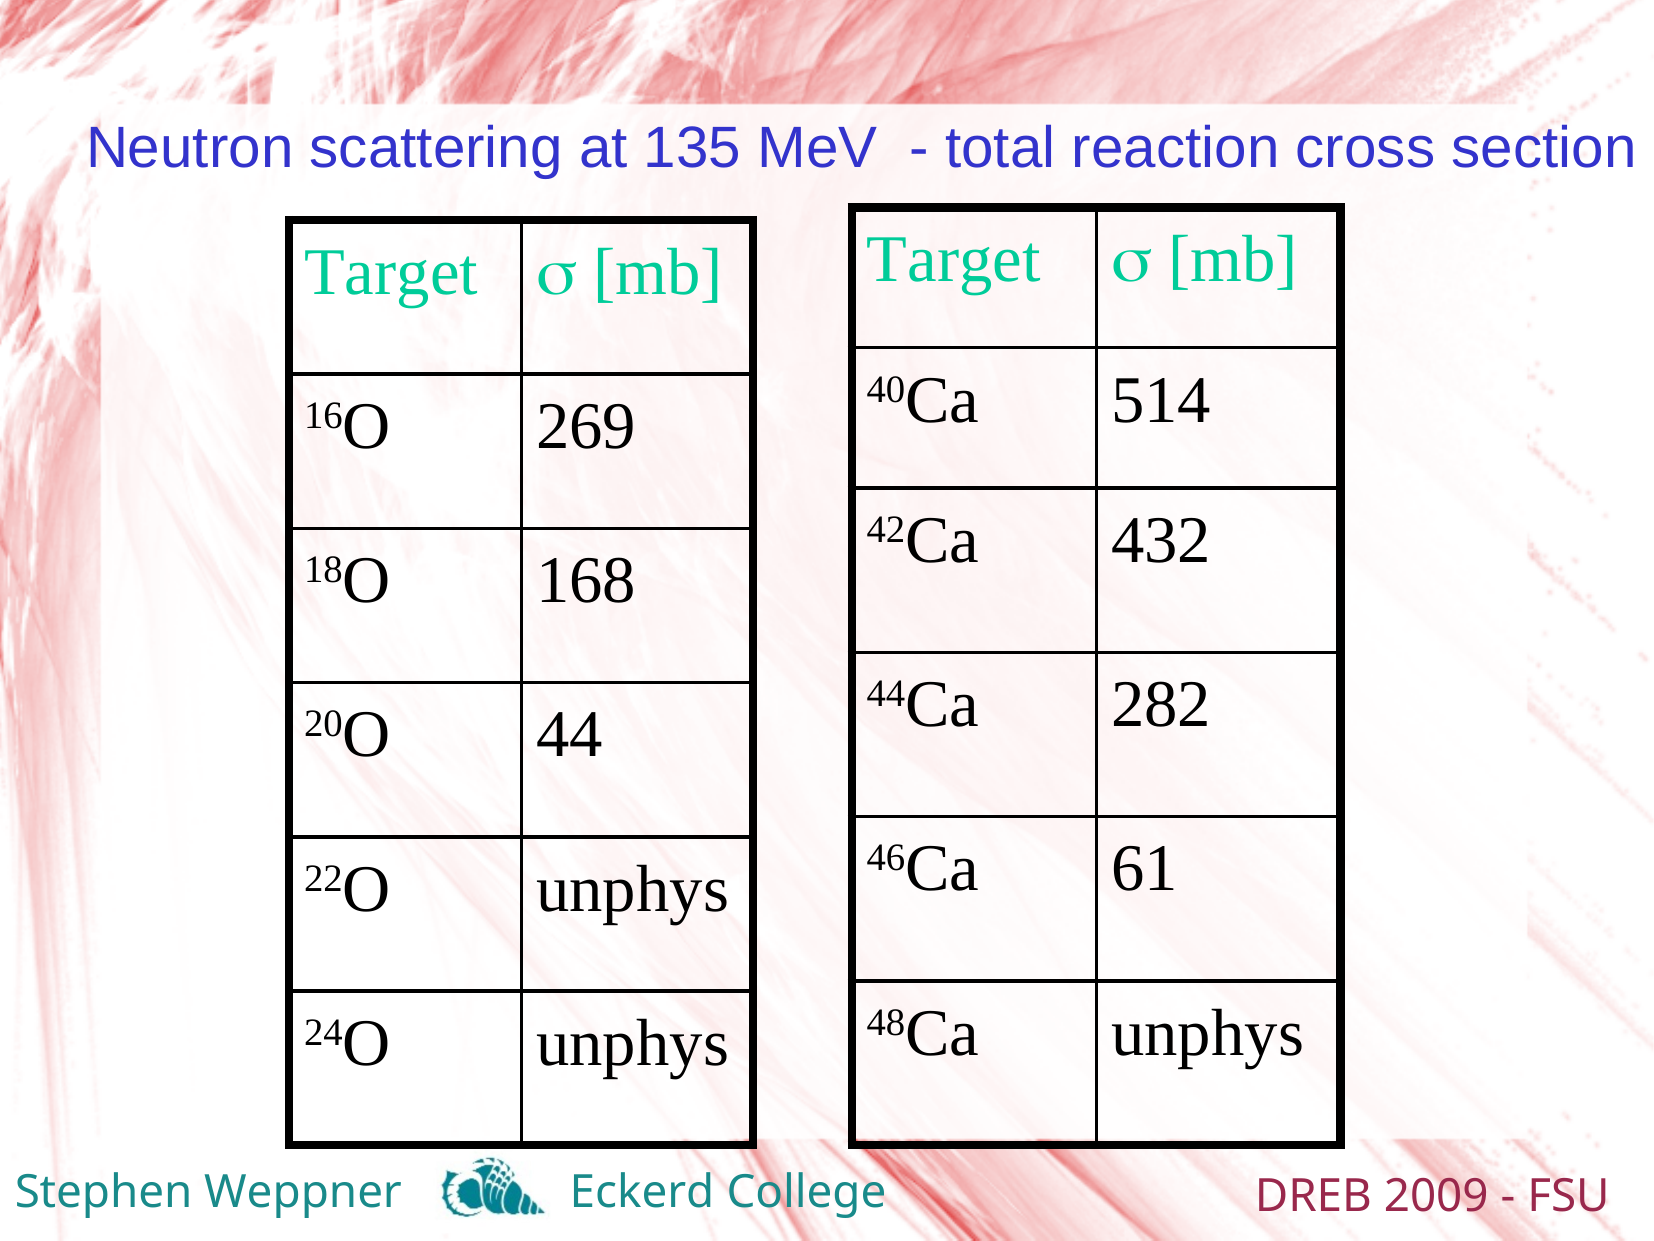

Neutron scattering at 135 MeV - total reaction cross section
| Target |  [mb] |
| --- | --- |
| 40Ca | 514 |
| 42Ca | 432 |
| 44Ca | 282 |
| 46Ca | 61 |
| 48Ca | unphys |
| Target |  [mb] |
| --- | --- |
| 16O | 269 |
| 18O | 168 |
| 20O | 44 |
| 22O | unphys |
| 24O | unphys |
Stephen Weppner Eckerd College
DREB 2009 - FSU